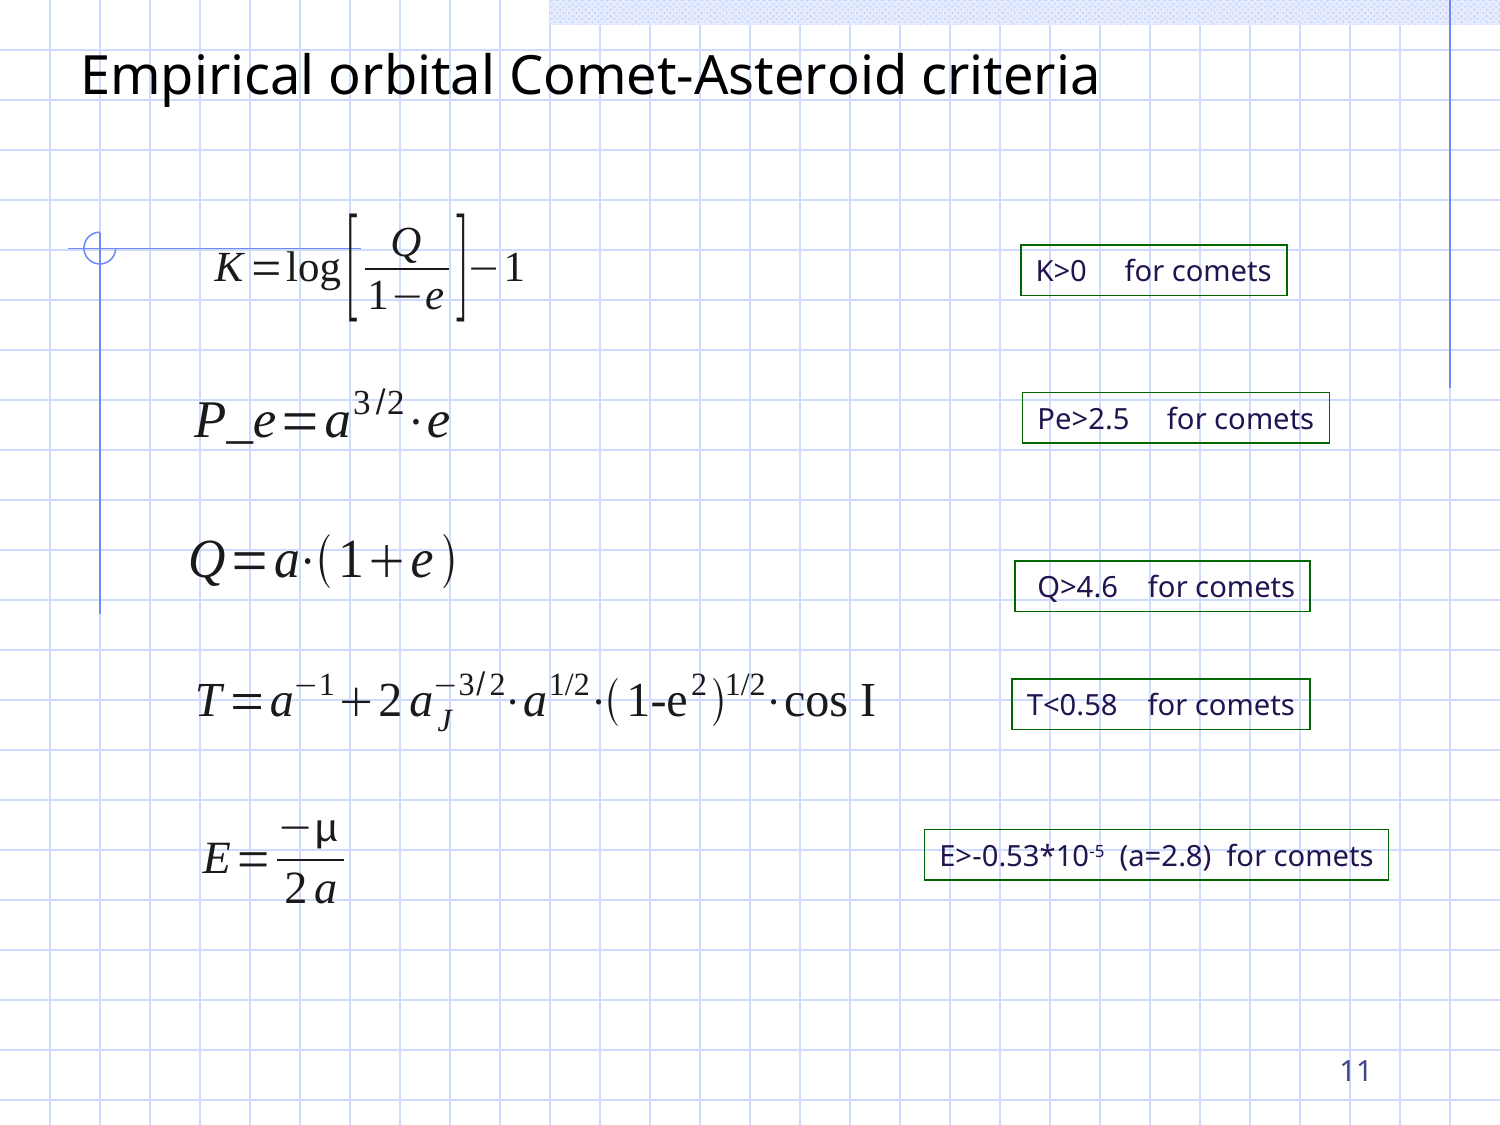

Empirical orbital Comet-Asteroid criteria
K>0 for comets
Pe>2.5 for comets
 Q>4.6 for comets
T<0.58 for comets
E>-0.53*10-5 (a=2.8) for comets
11